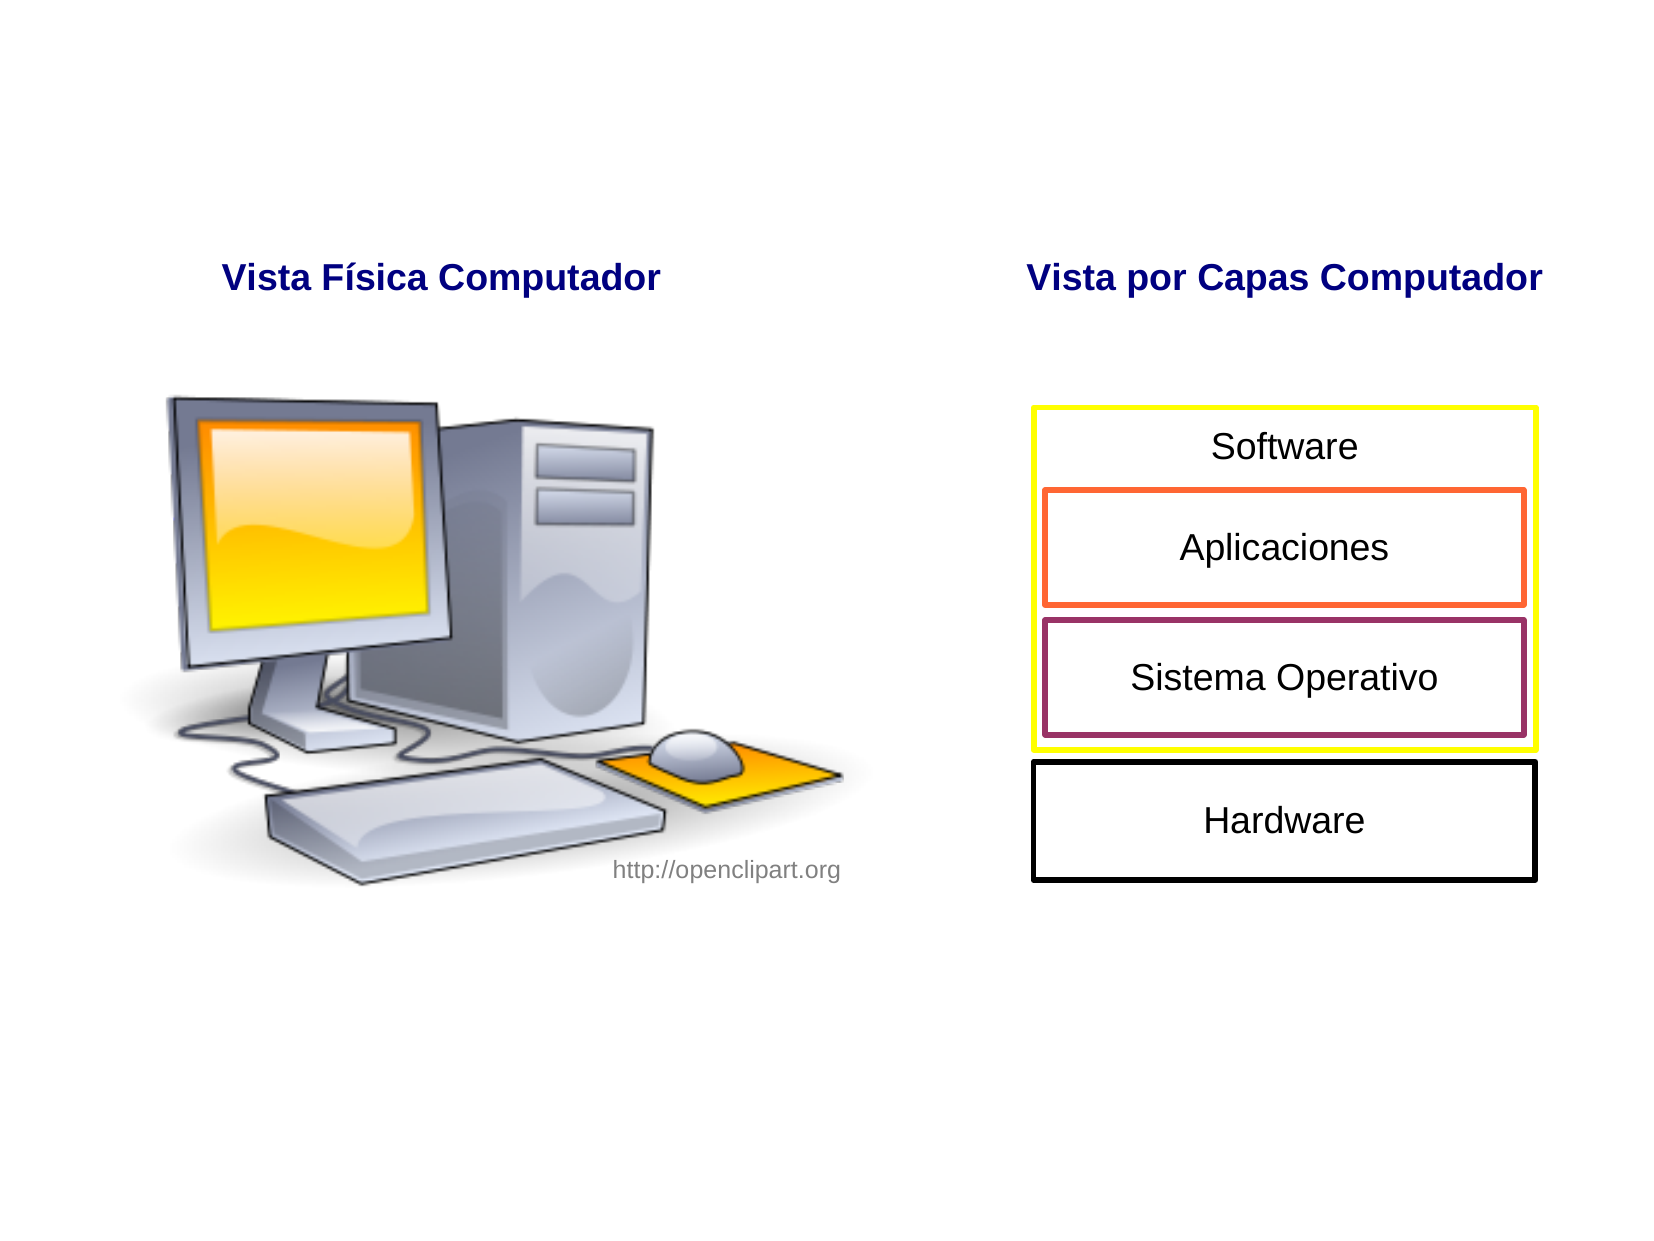

Vista Física Computador
Vista por Capas Computador
Software
Aplicaciones
Sistema Operativo
Hardware
 http://openclipart.org